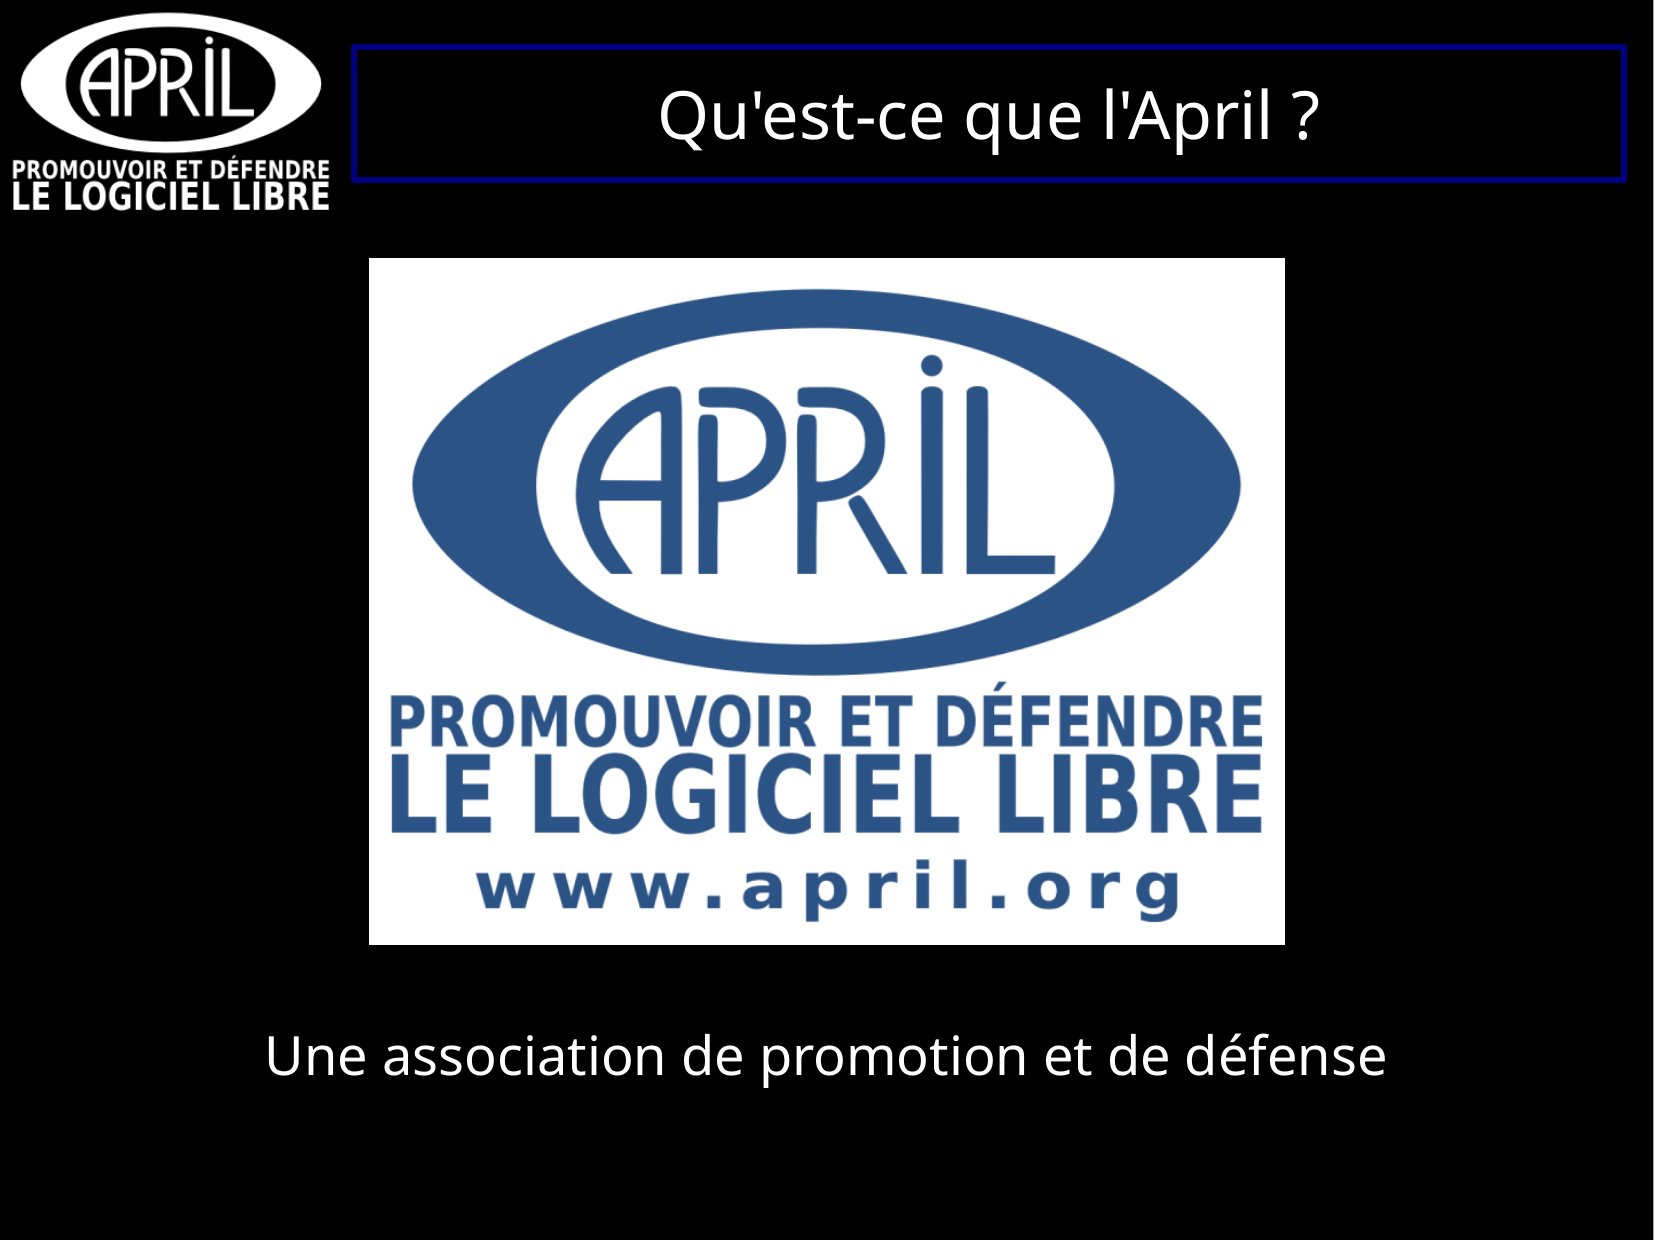

# Qu'est-ce que l'April ?
Une association de promotion et de défense